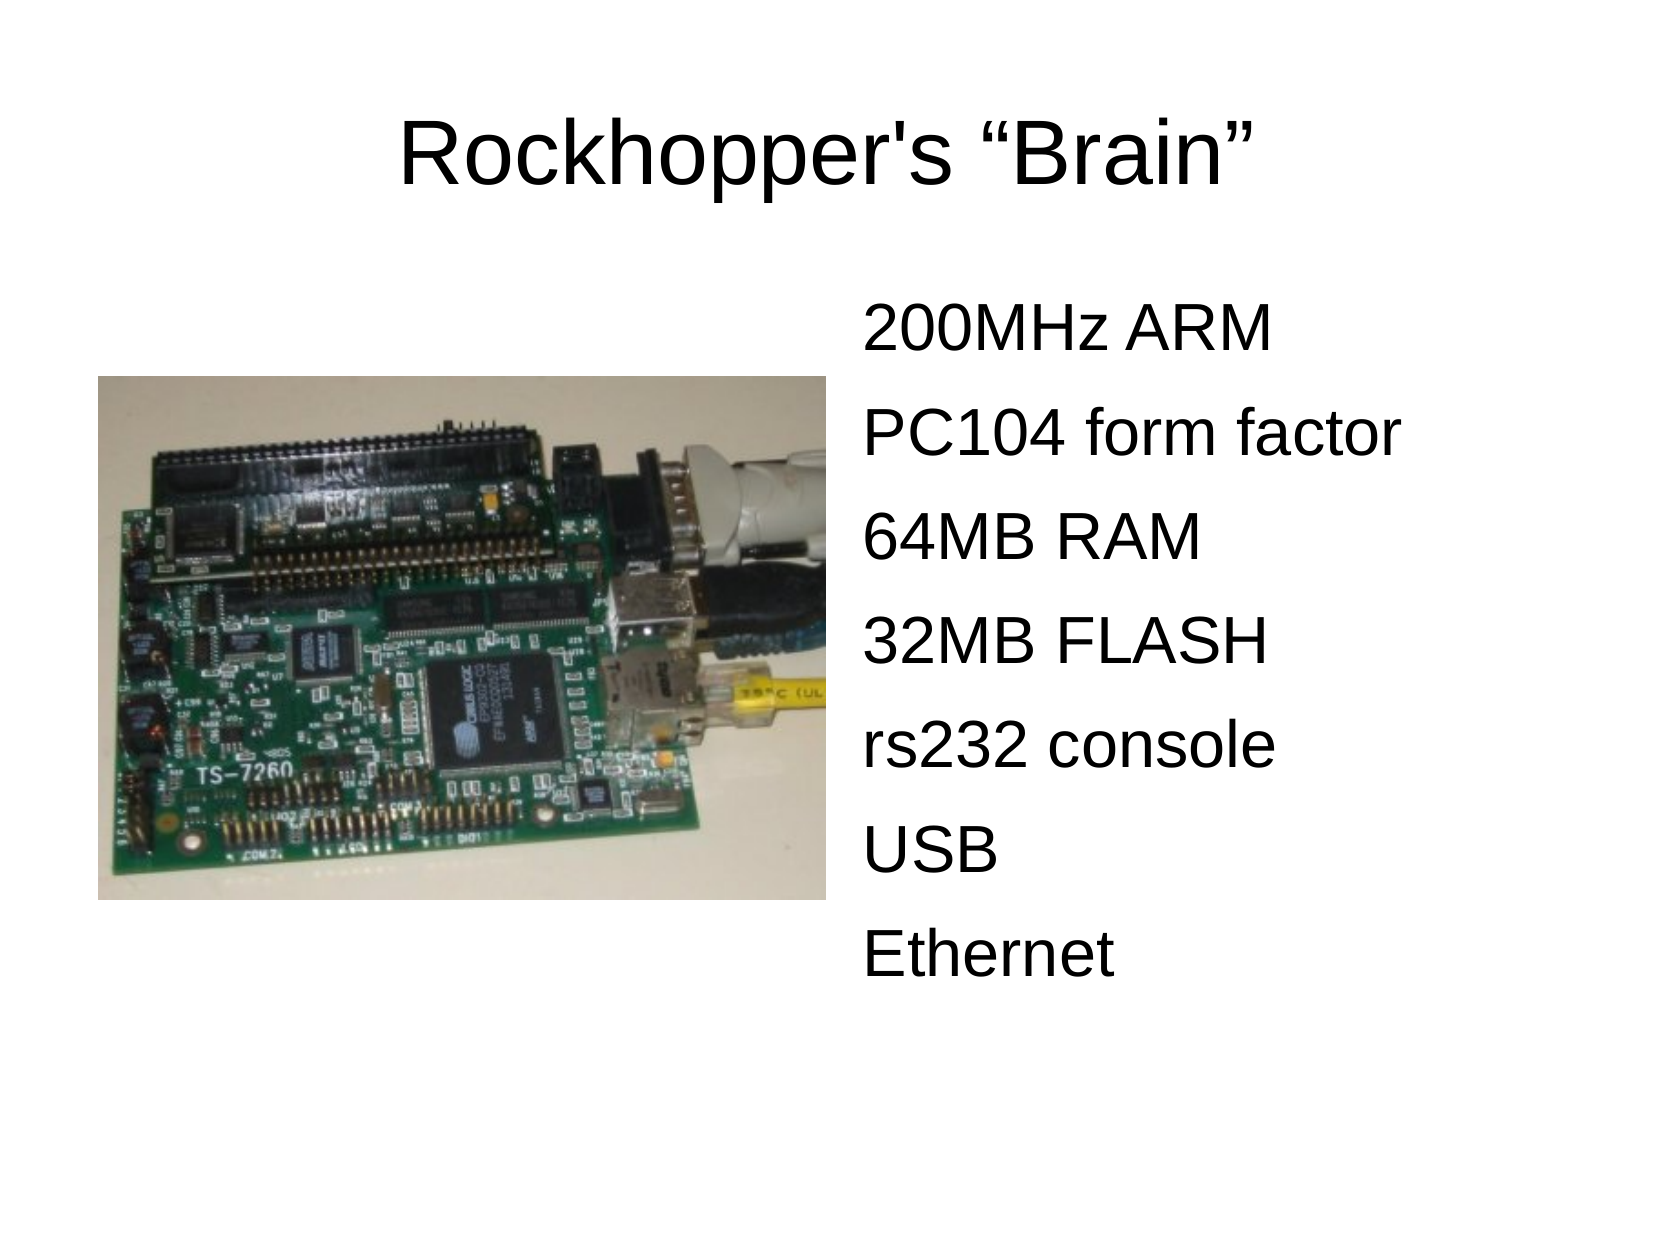

# Rockhopper's “Brain”
200MHz ARM
PC104 form factor
64MB RAM
32MB FLASH
rs232 console
USB
Ethernet